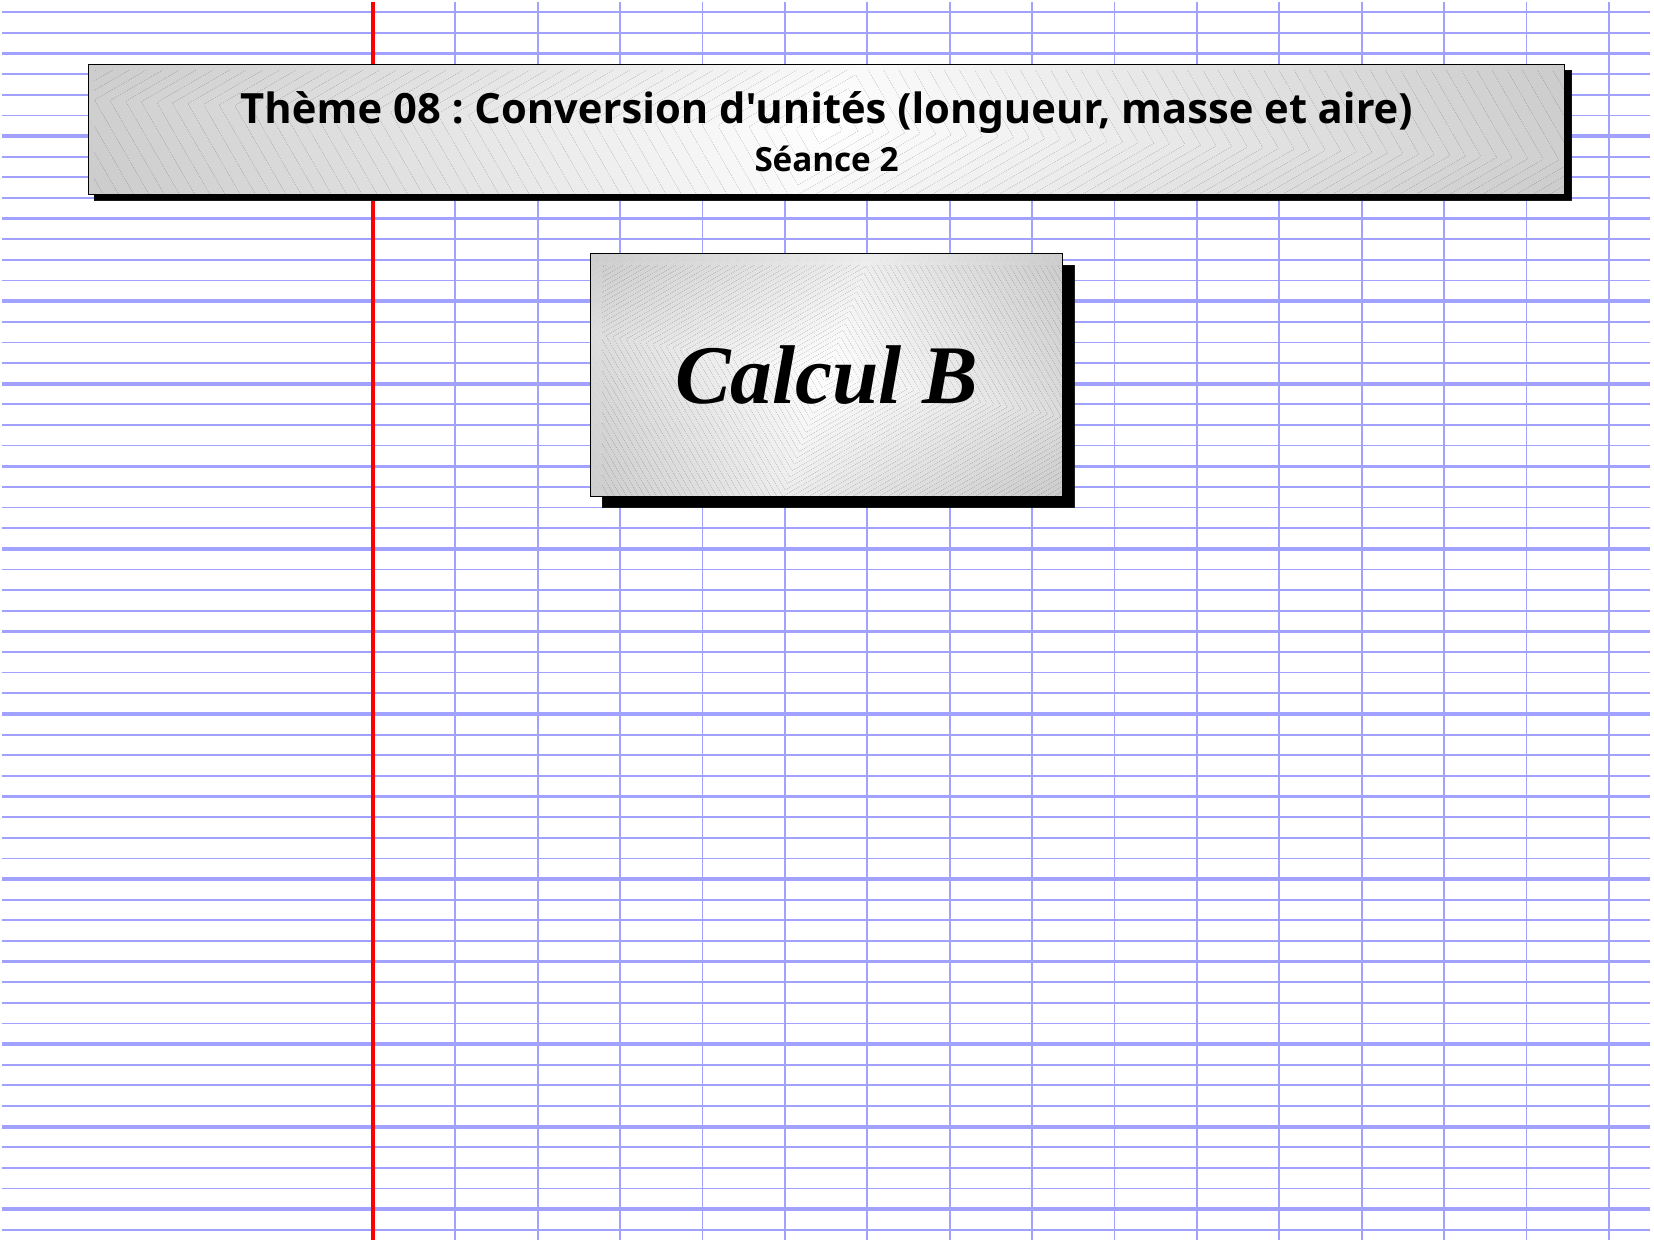

Thème XX : Xxxxxxxxxxxxxxxxxxxxxxxxxxxxxx
Séance x
Thème 3 : Calculs astucieux
Séance 2
Thème 3 : Tables de multiplication
Séance 2
Thème 08 : Conversion d'unités (longueur, masse et aire)
Séance 2
Thème 08 : Conversion d'unités (longueur, masse et aire)
Séance 2
Calcul B